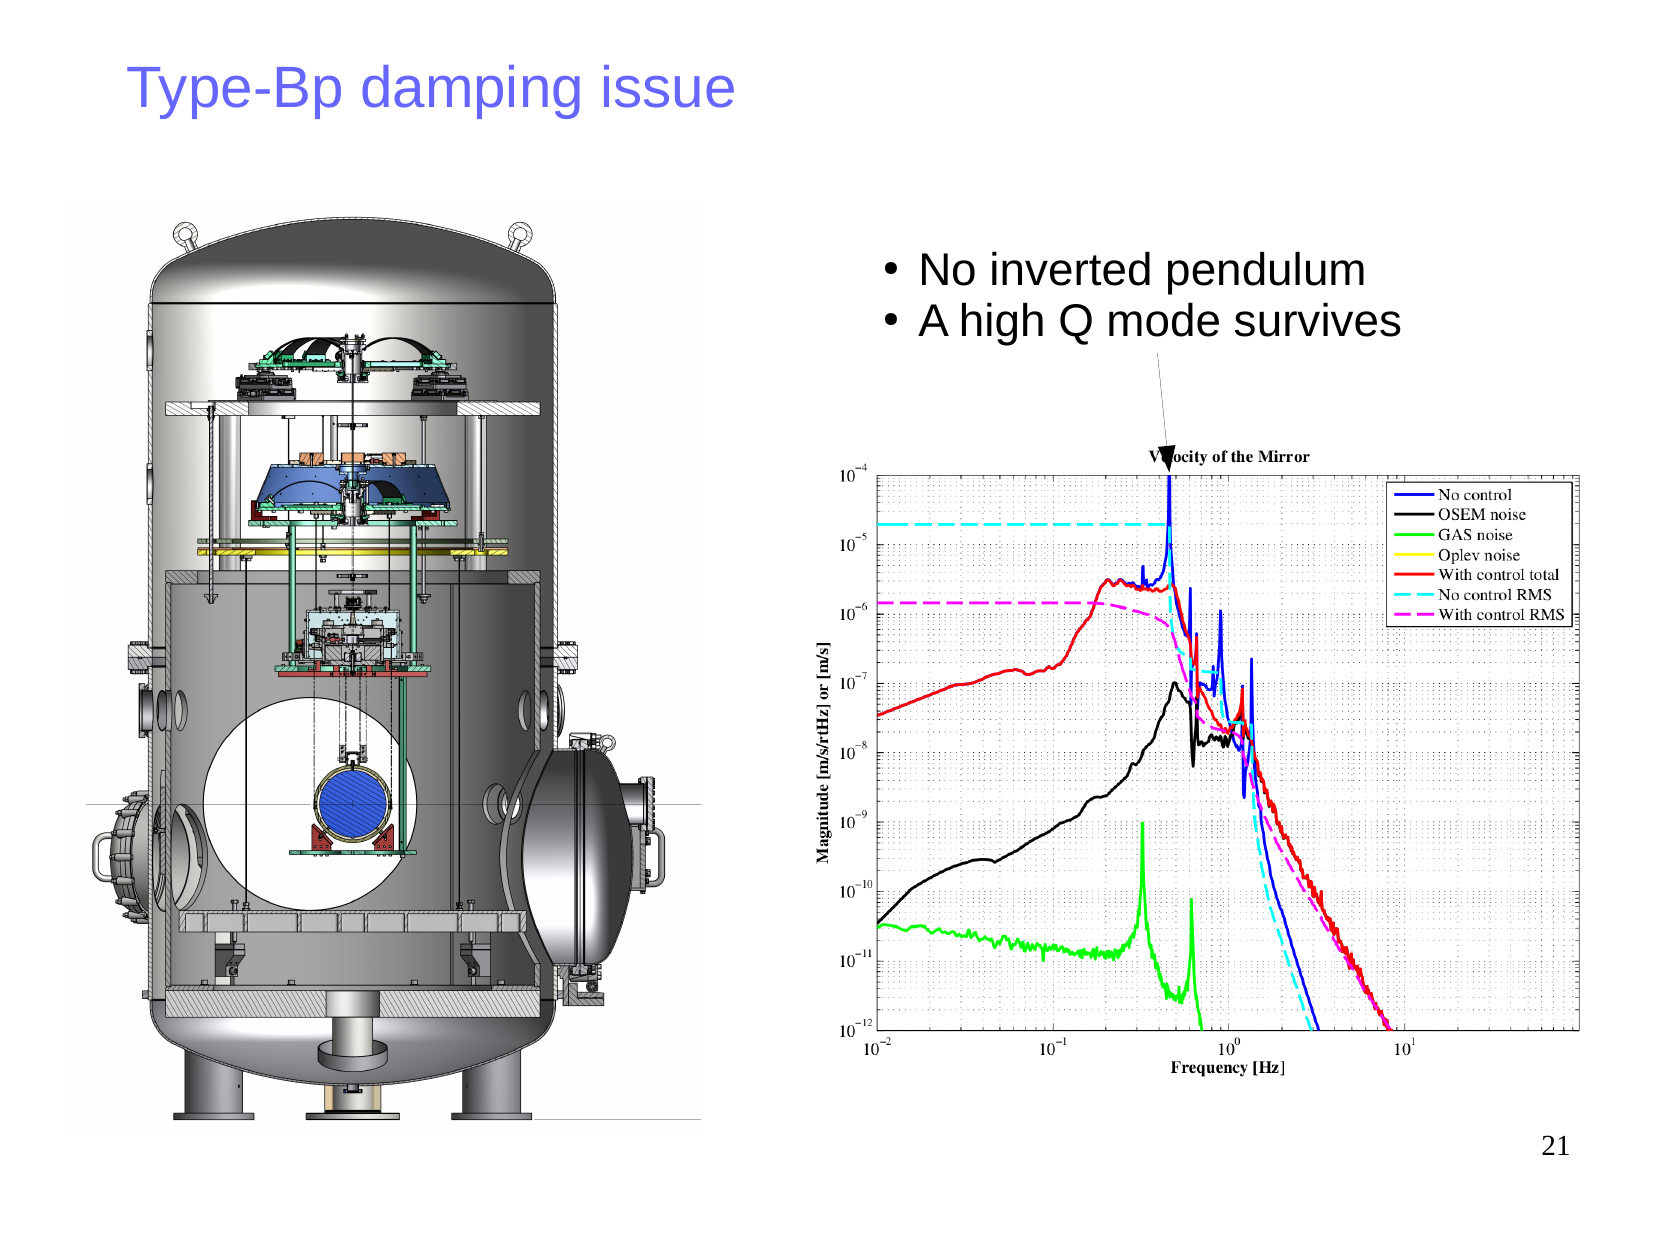

Type-Bp damping issue
No inverted pendulum
A high Q mode survives
21